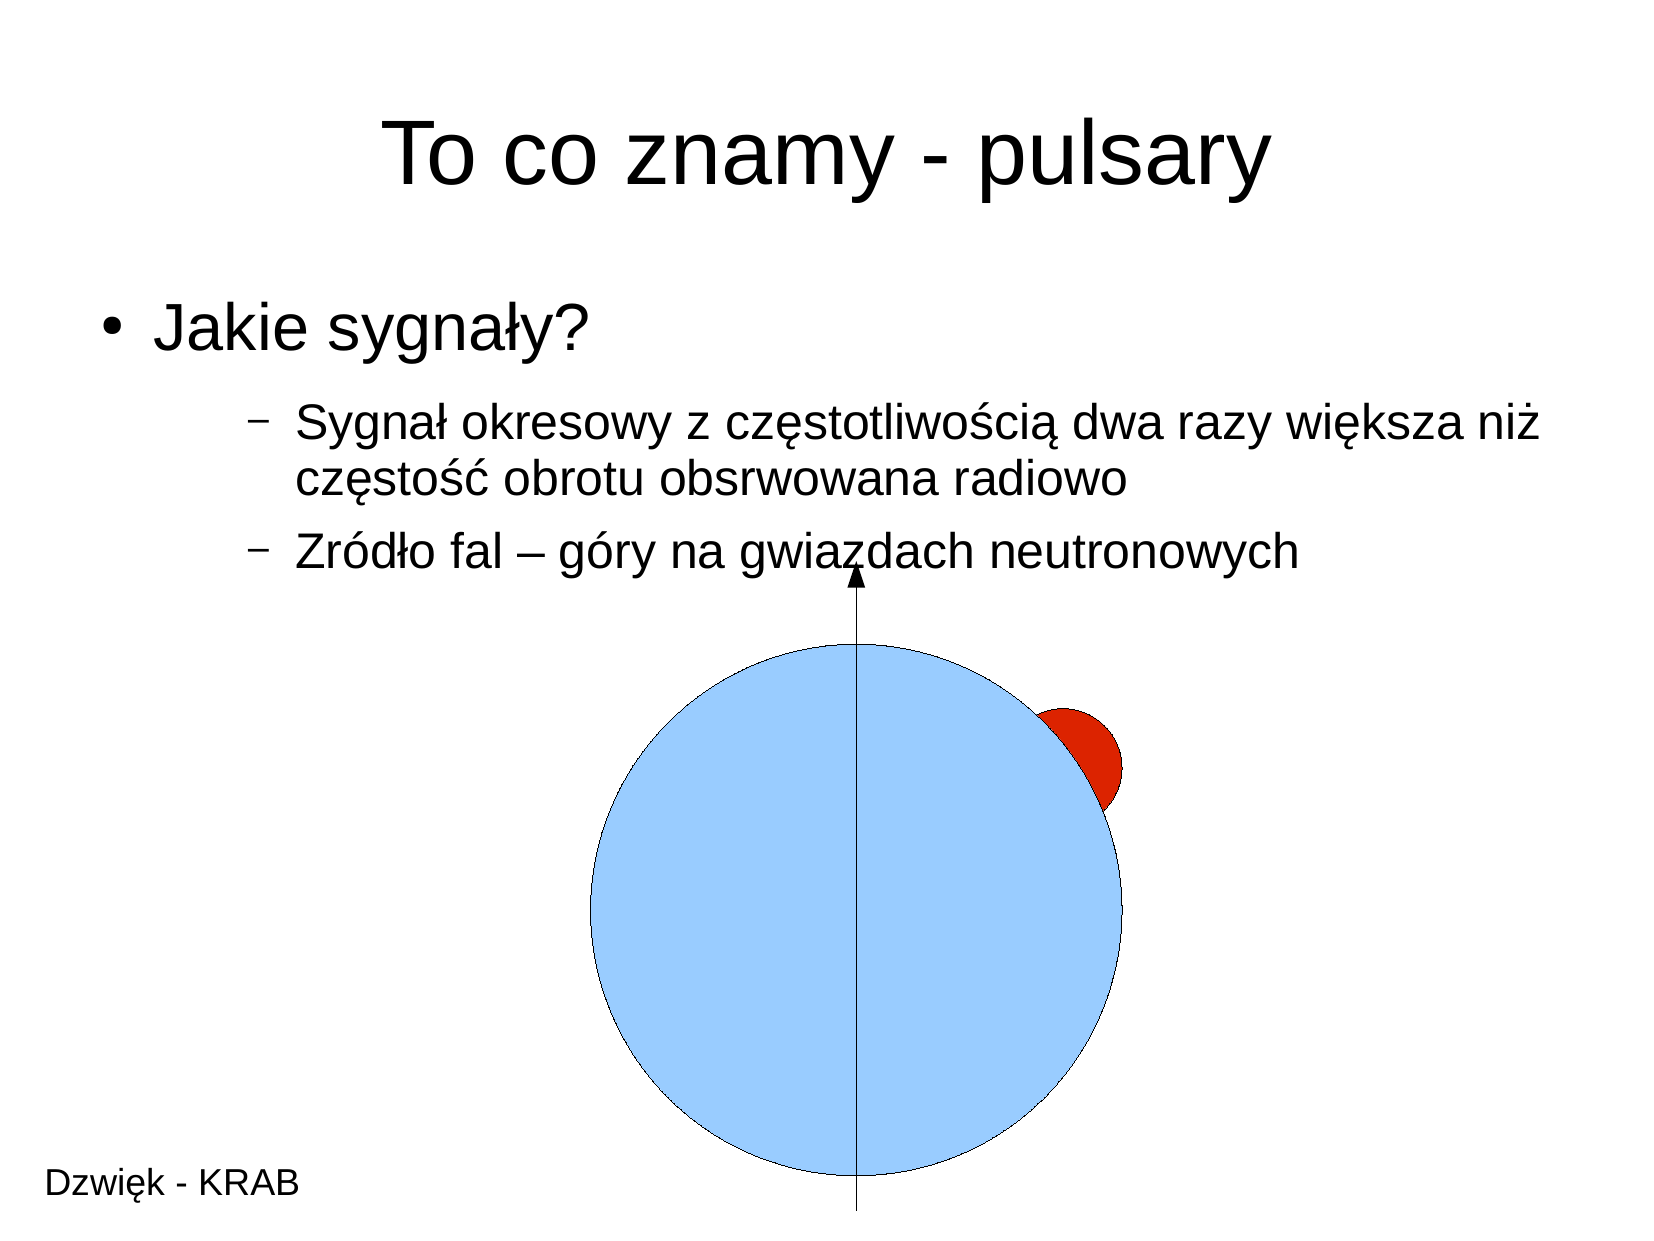

# To co znamy - pulsary
Jakie sygnały?
Sygnał okresowy z częstotliwością dwa razy większa niż częstość obrotu obsrwowana radiowo
Zródło fal – góry na gwiazdach neutronowych
Dzwięk - KRAB